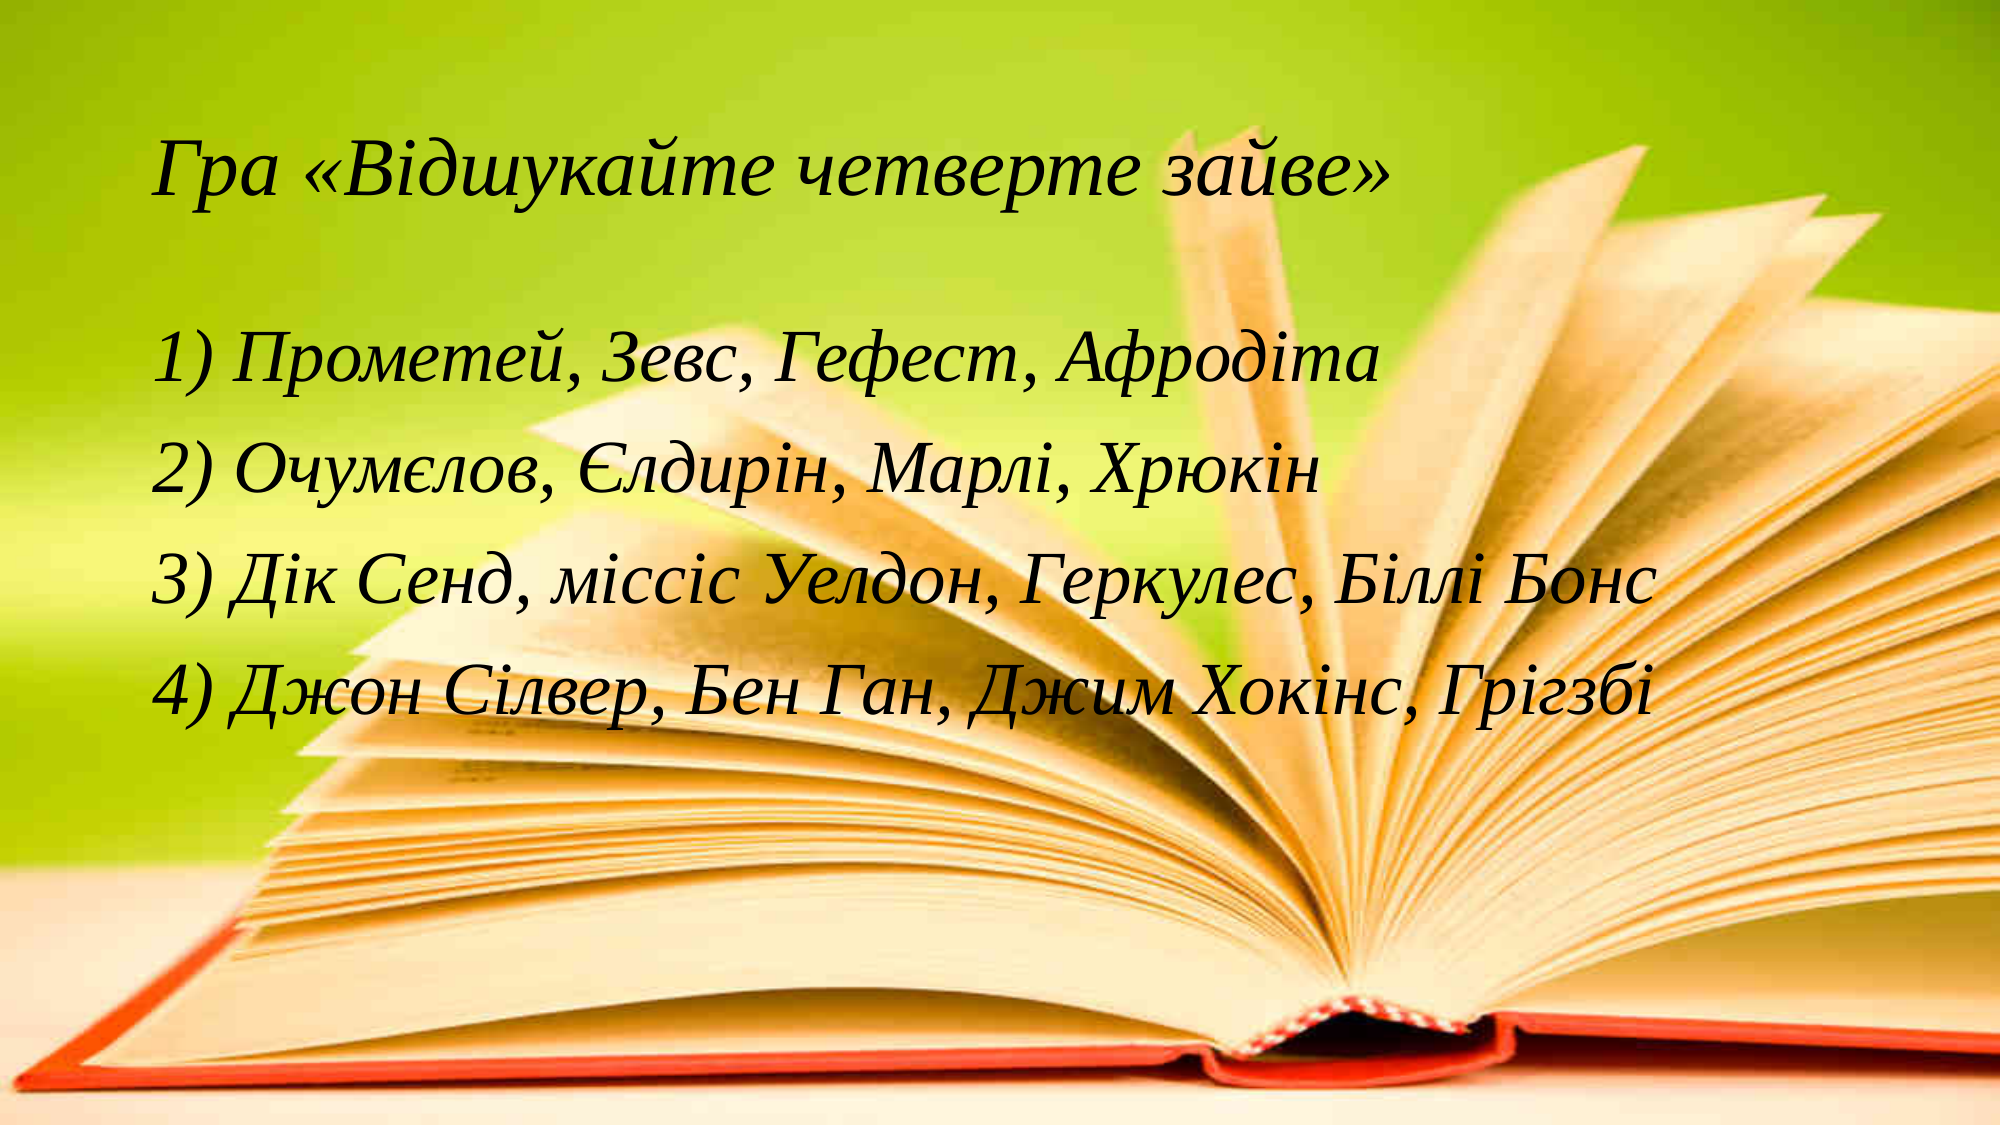

# Гра «Відшукайте четверте зайве»
1) Прометей, Зевс, Гефест, Афродіта
2) Очумєлов, Єлдирін, Марлі, Хрюкін
3) Дік Сенд, міссіс Уелдон, Геркулес, Біллі Бонс
4) Джон Сілвер, Бен Ган, Джим Хокінс, Грігзбі